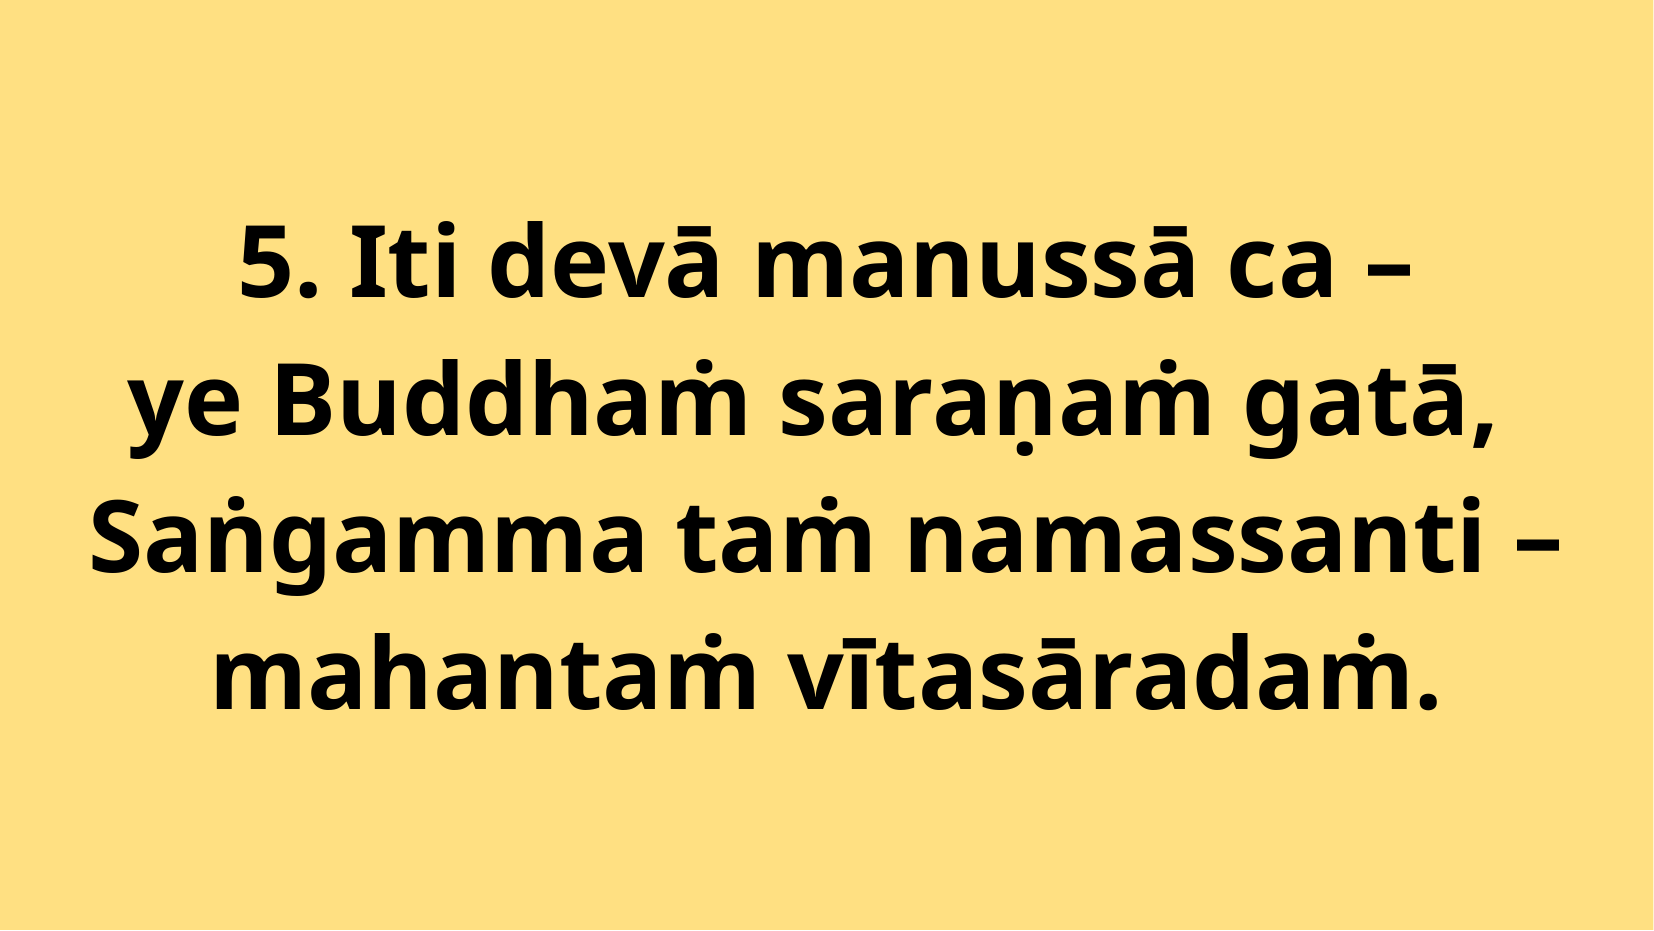

# 5. Iti devā manussā ca –
ye Buddhaṁ saraṇaṁ gatā,
Saṅgamma taṁ namassanti – mahantaṁ vītasāradaṁ.